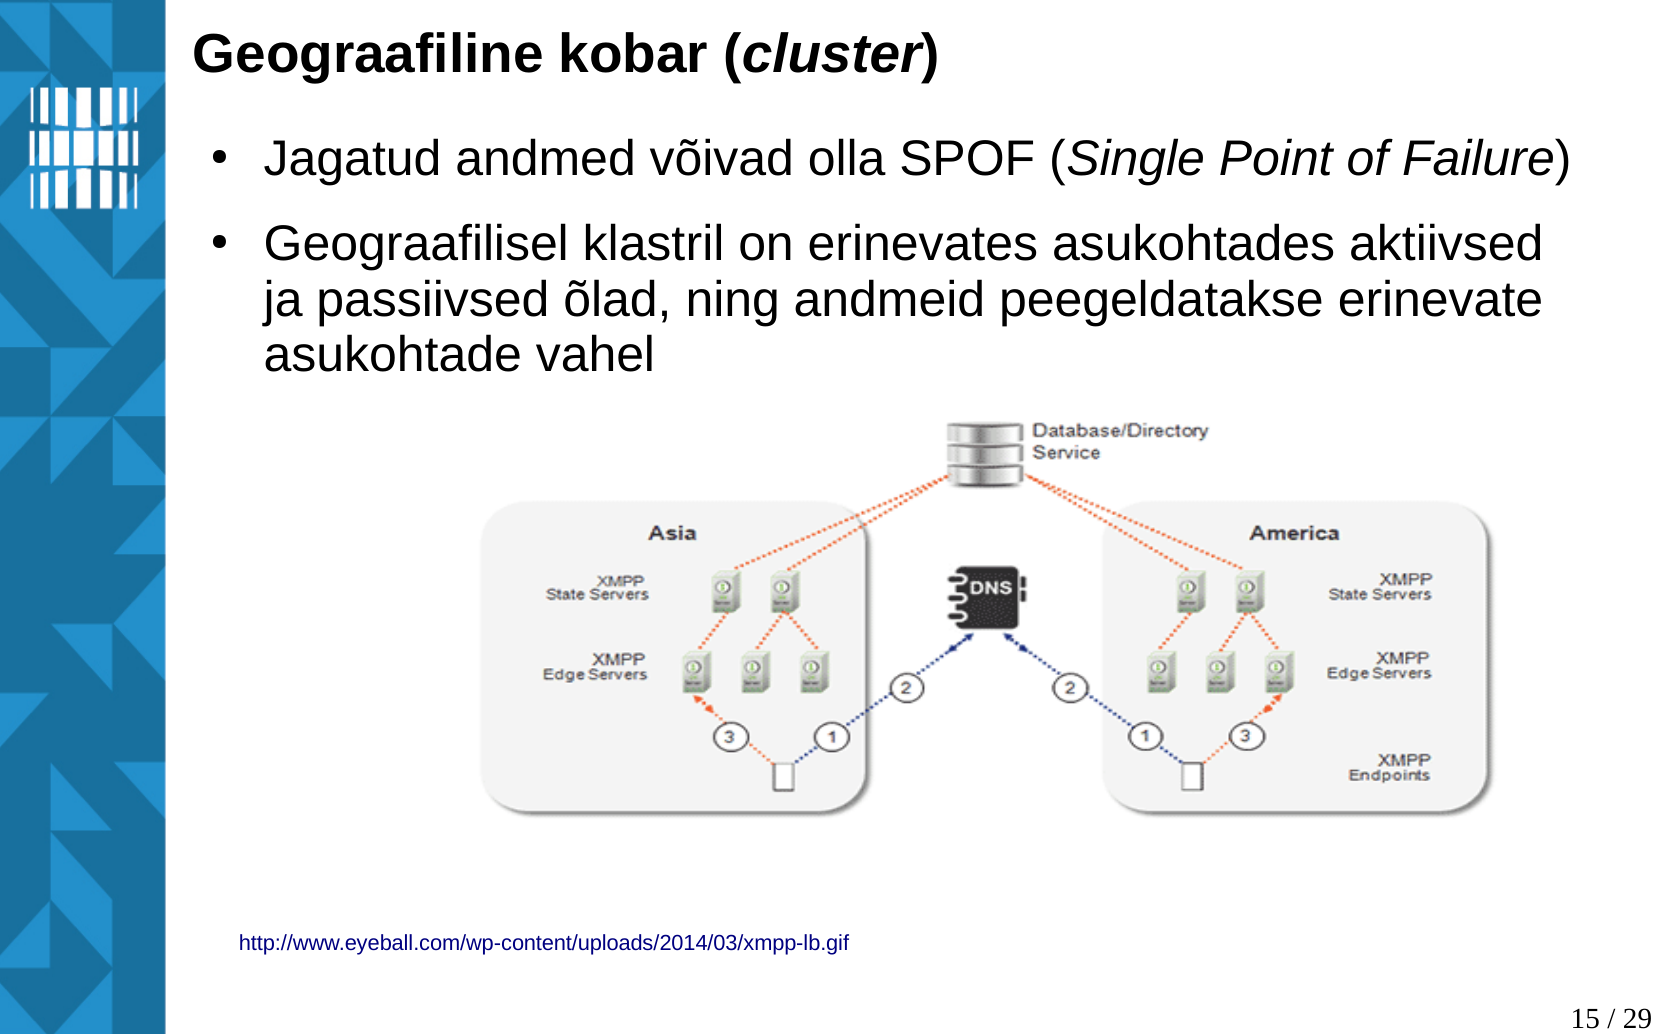

# Geograafiline kobar (cluster)
Jagatud andmed võivad olla SPOF (Single Point of Failure)
Geograafilisel klastril on erinevates asukohtades aktiivsed ja passiivsed õlad, ning andmeid peegeldatakse erinevate asukohtade vahel
http://www.eyeball.com/wp-content/uploads/2014/03/xmpp-lb.gif
15